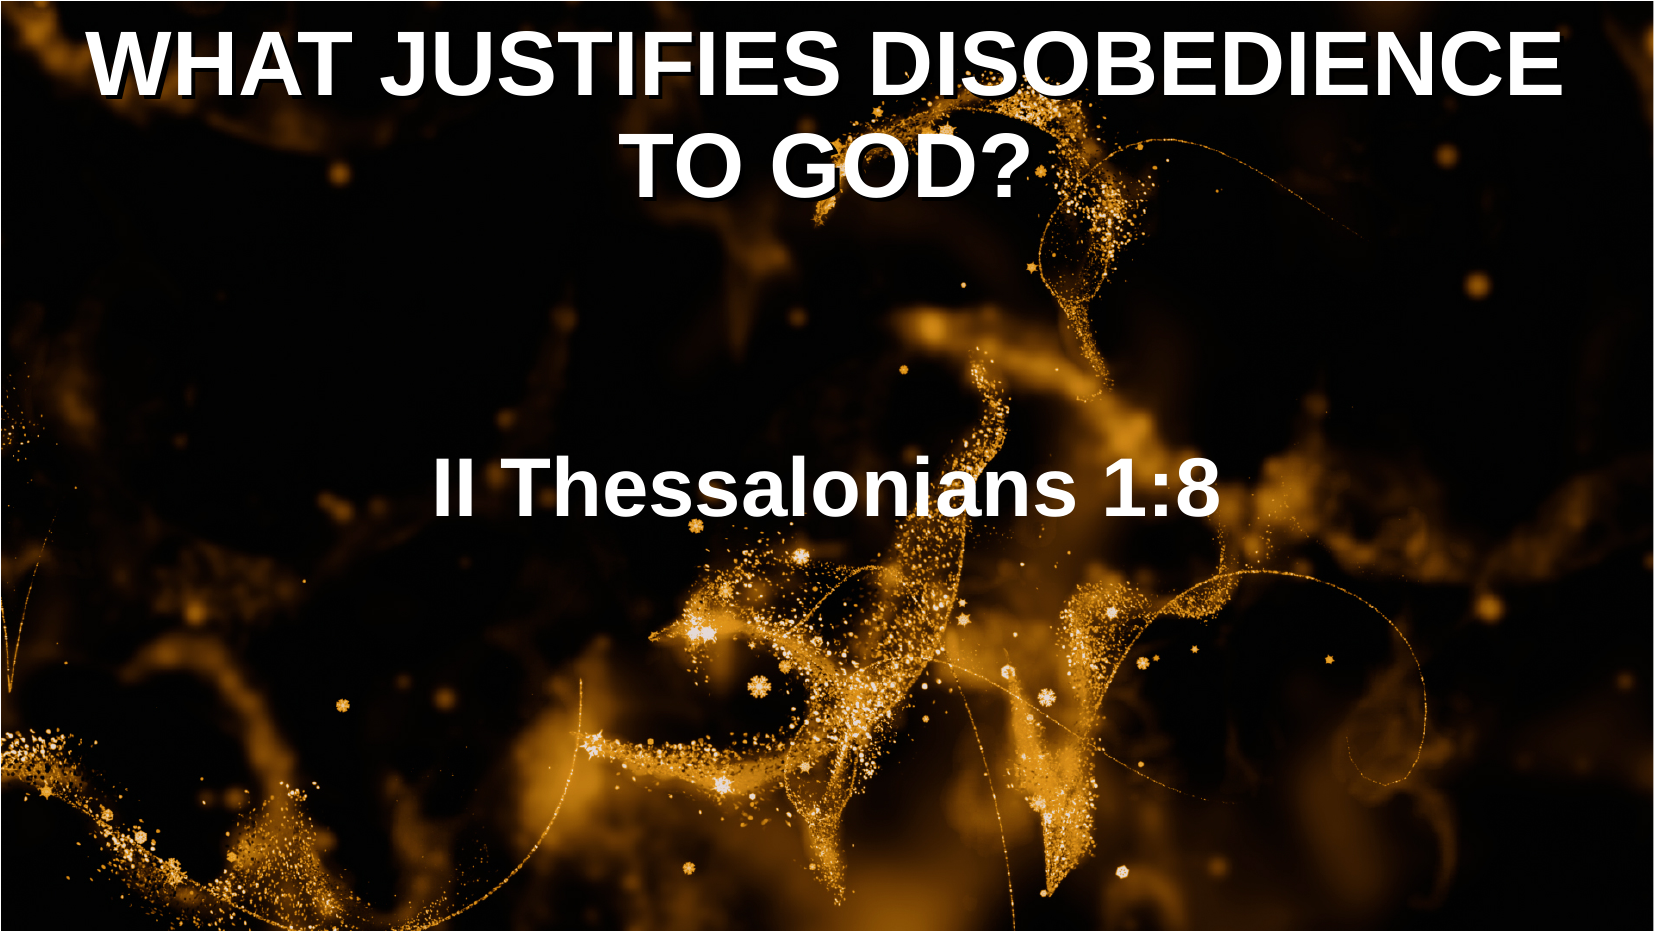

# WHAT JUSTIFIES DISOBEDIENCE TO GOD?
II Thessalonians 1:8